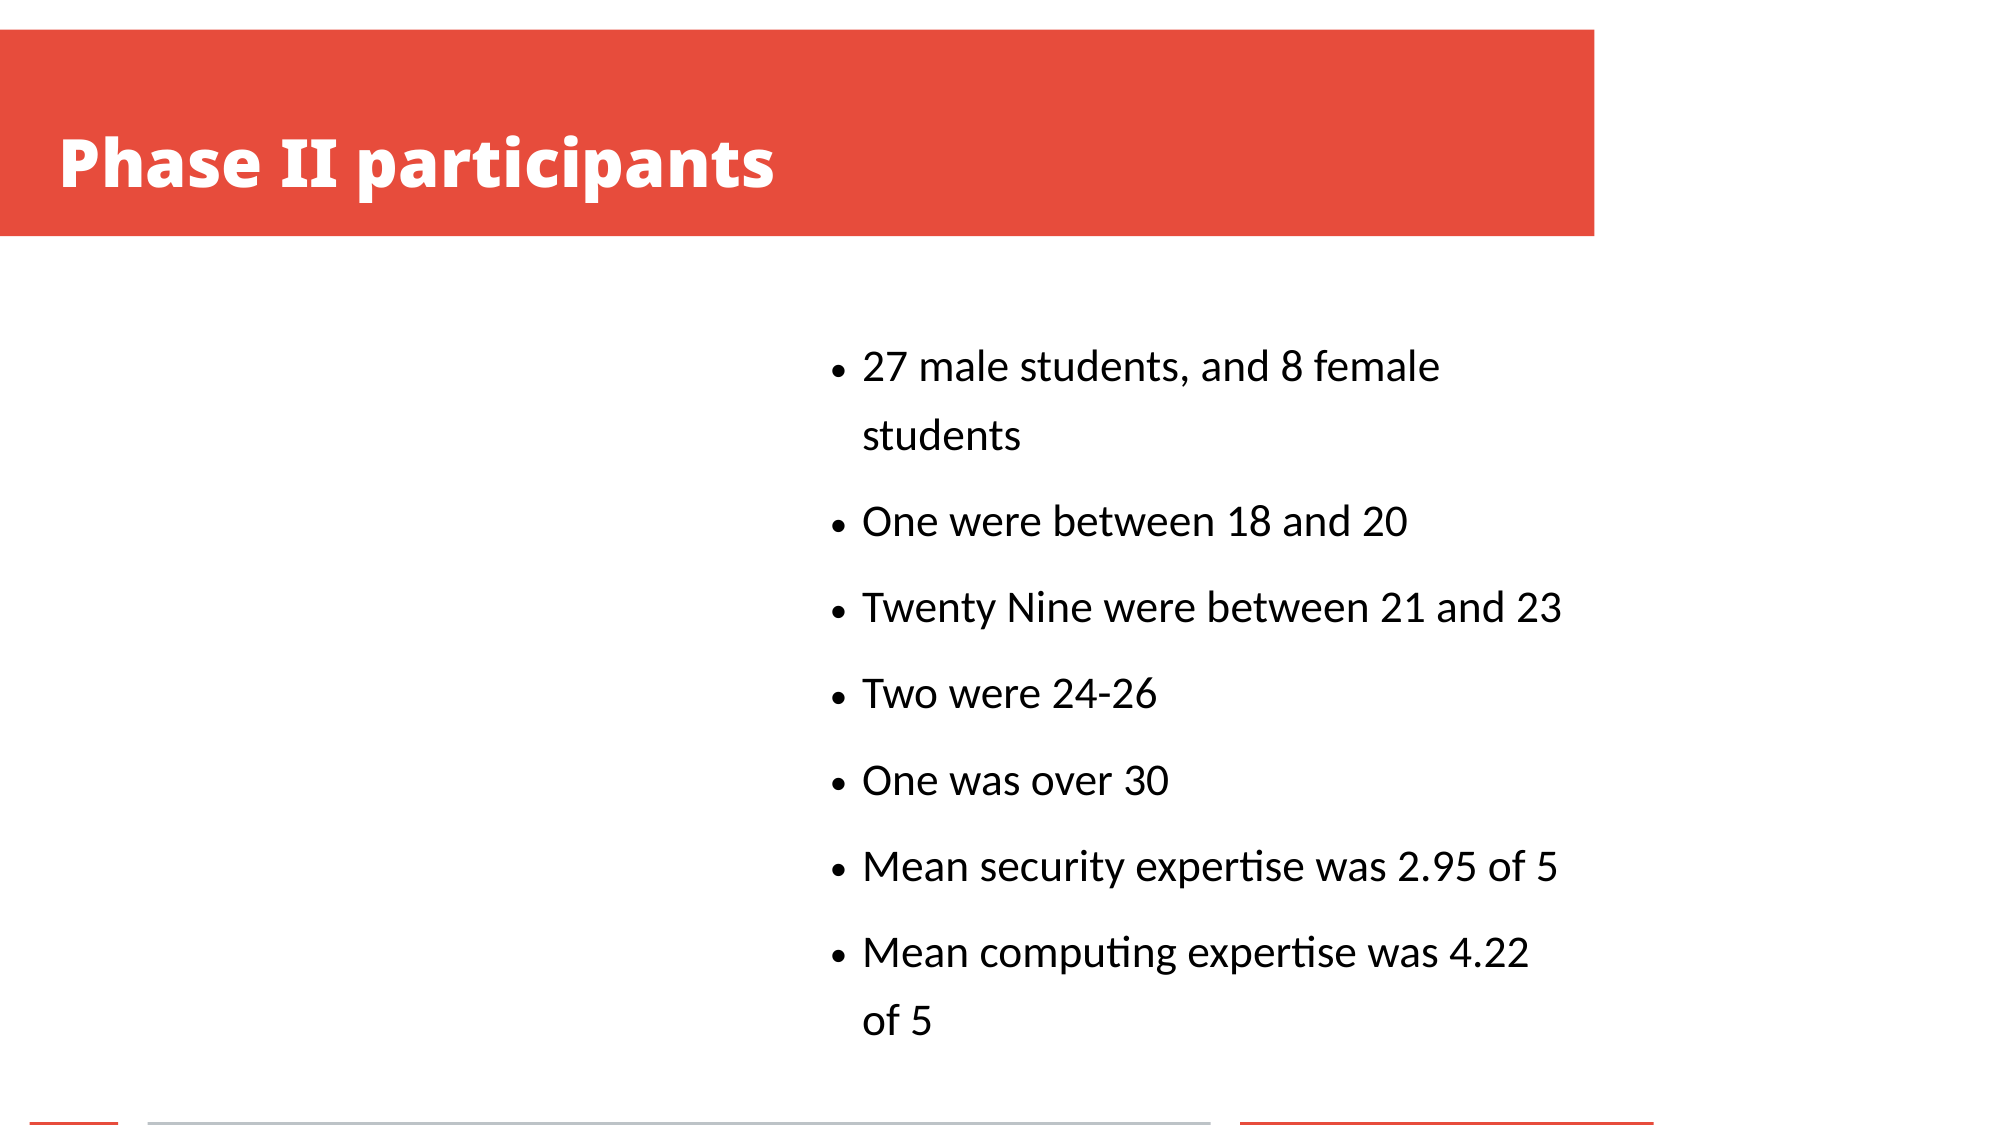

# Phase II participants
27 male students, and 8 female students
One were between 18 and 20
Twenty Nine were between 21 and 23
Two were 24-26
One was over 30
Mean security expertise was 2.95 of 5
Mean computing expertise was 4.22 of 5
13